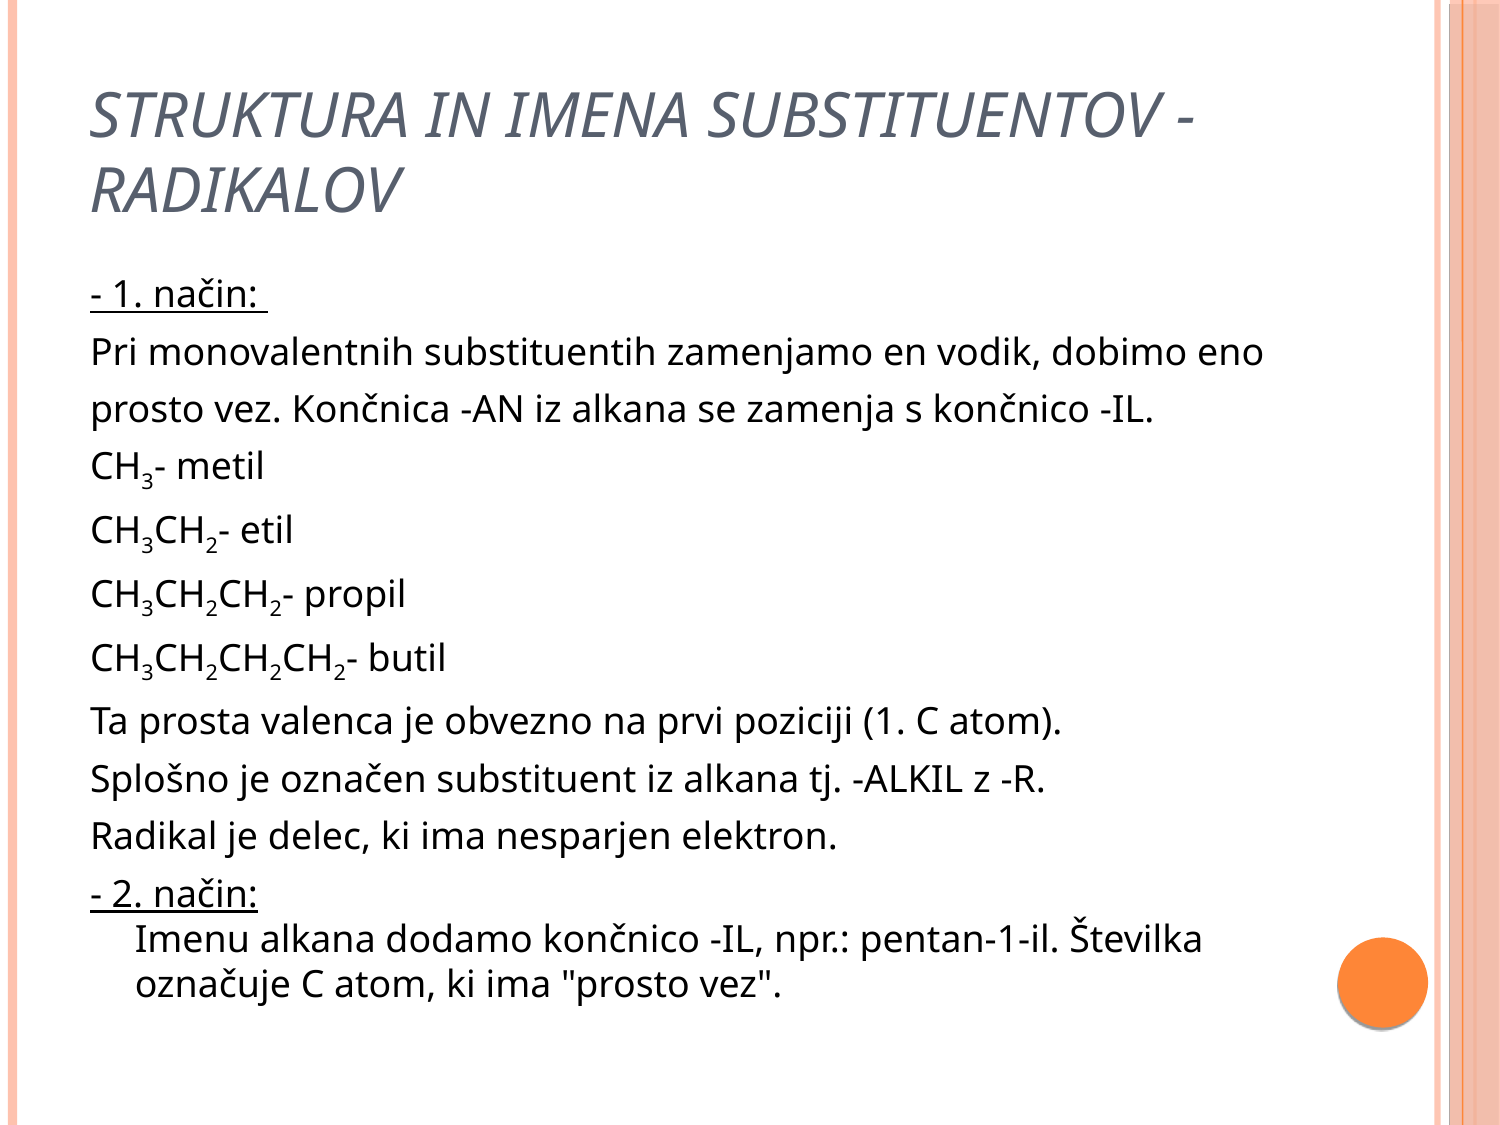

# Struktura in imena substituentov - radikalov
- 1. način:
Pri monovalentnih substituentih zamenjamo en vodik, dobimo eno
prosto vez. Končnica -AN iz alkana se zamenja s končnico -IL.
CH3- metil
CH3CH2- etil
CH3CH2CH2- propil
CH3CH2CH2CH2- butil
Ta prosta valenca je obvezno na prvi poziciji (1. C atom).
Splošno je označen substituent iz alkana tj. -ALKIL z -R.
Radikal je delec, ki ima nesparjen elektron.
- 2. način:
Imenu alkana dodamo končnico -IL, npr.: pentan-1-il. Številka označuje C atom, ki ima "prosto vez".